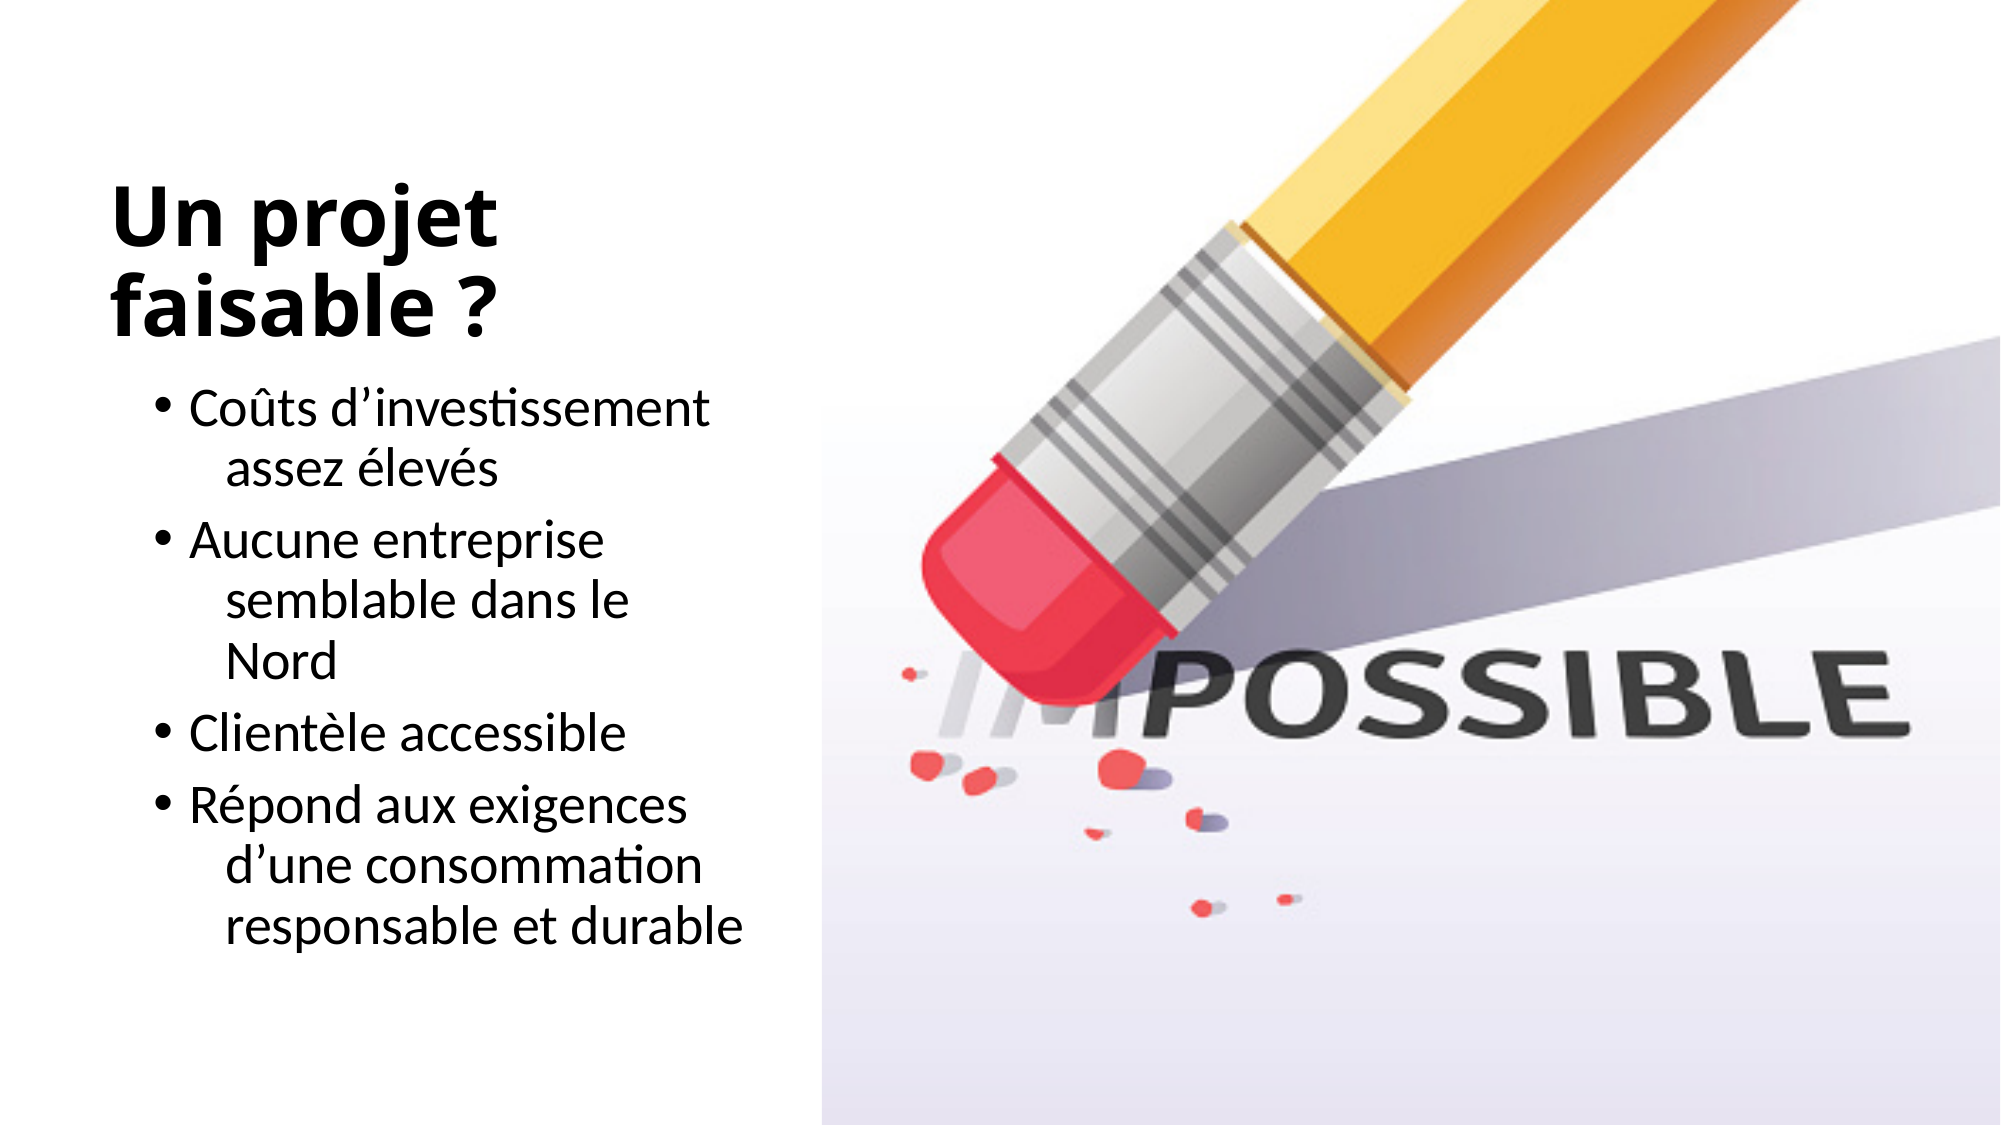

# Un projet faisable ?
Coûts d’investissement assez élevés
Aucune entreprise semblable dans le Nord
Clientèle accessible
Répond aux exigences d’une consommation responsable et durable